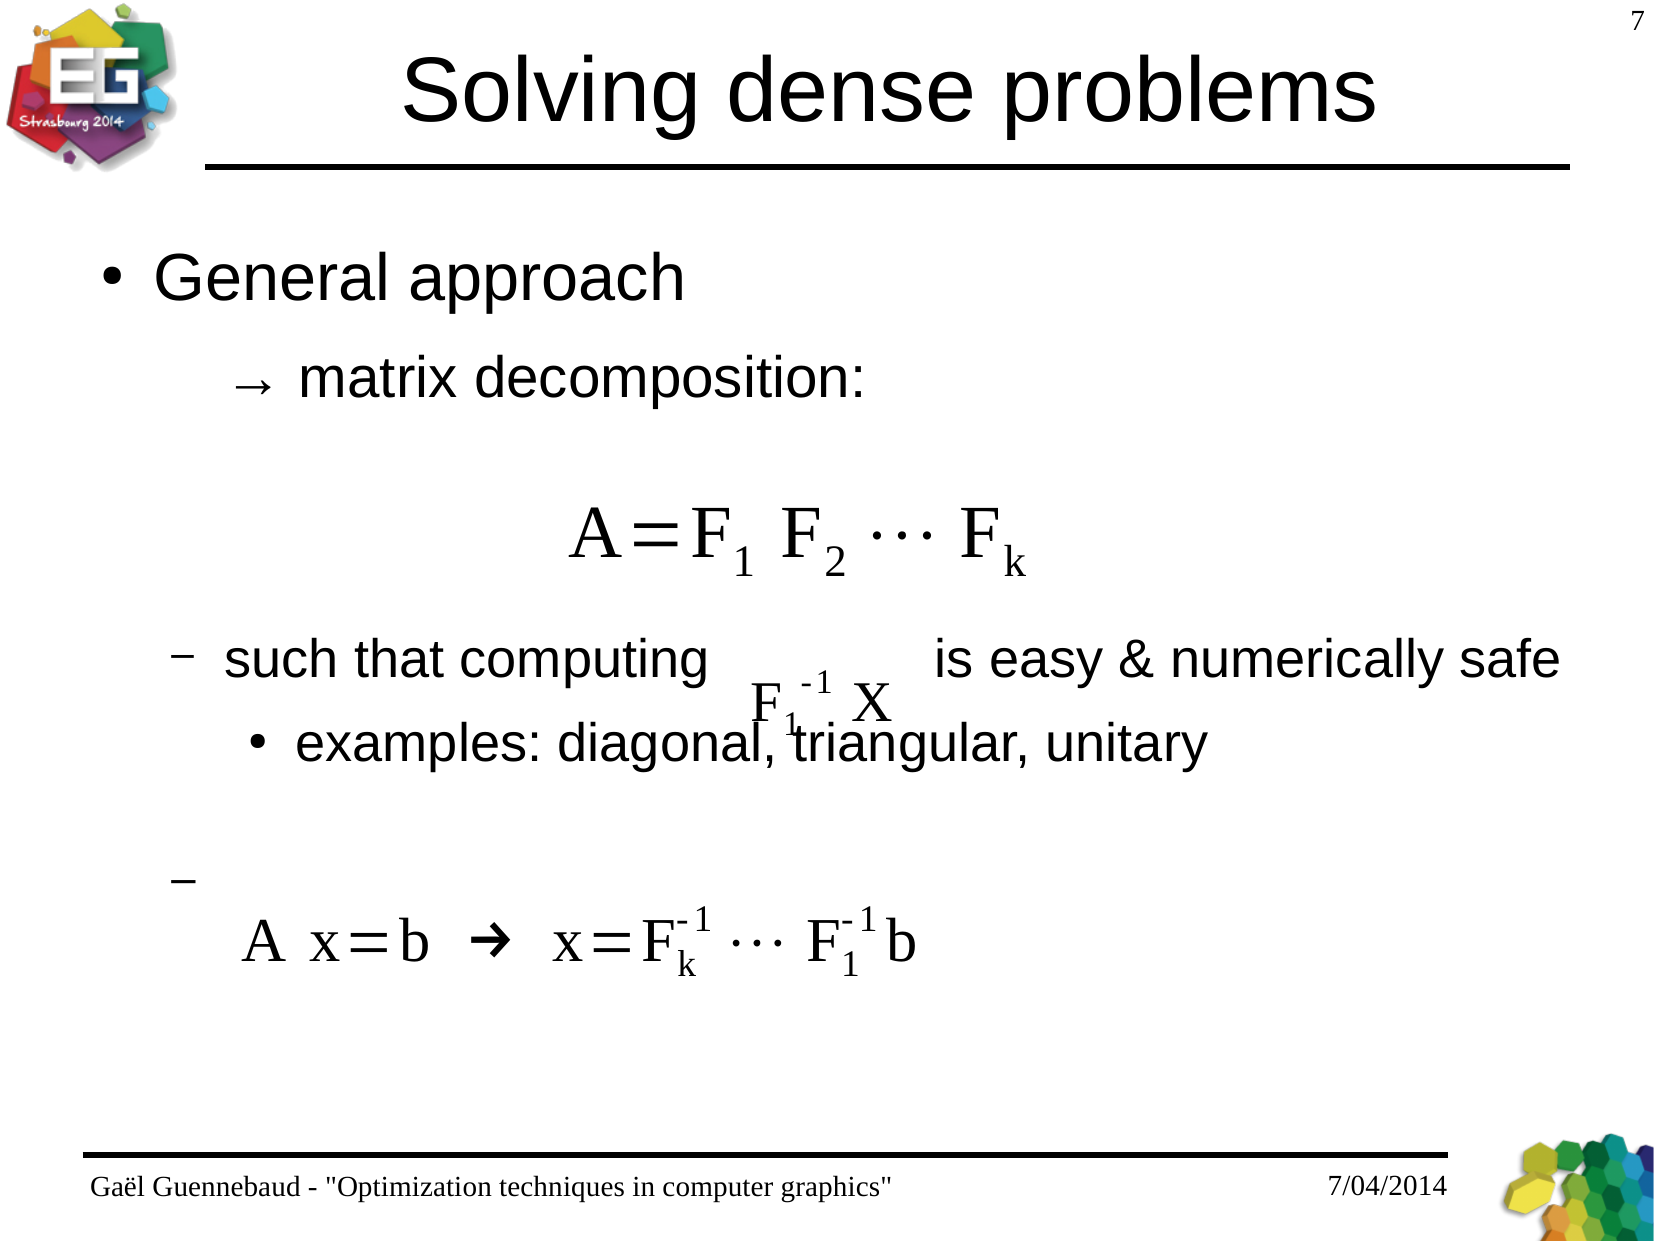

7
# Solving dense problems
General approach
→ matrix decomposition:
such that computing is easy & numerically safe
examples: diagonal, triangular, unitary
7/04/2014
Gaël Guennebaud - "Optimization techniques in computer graphics"